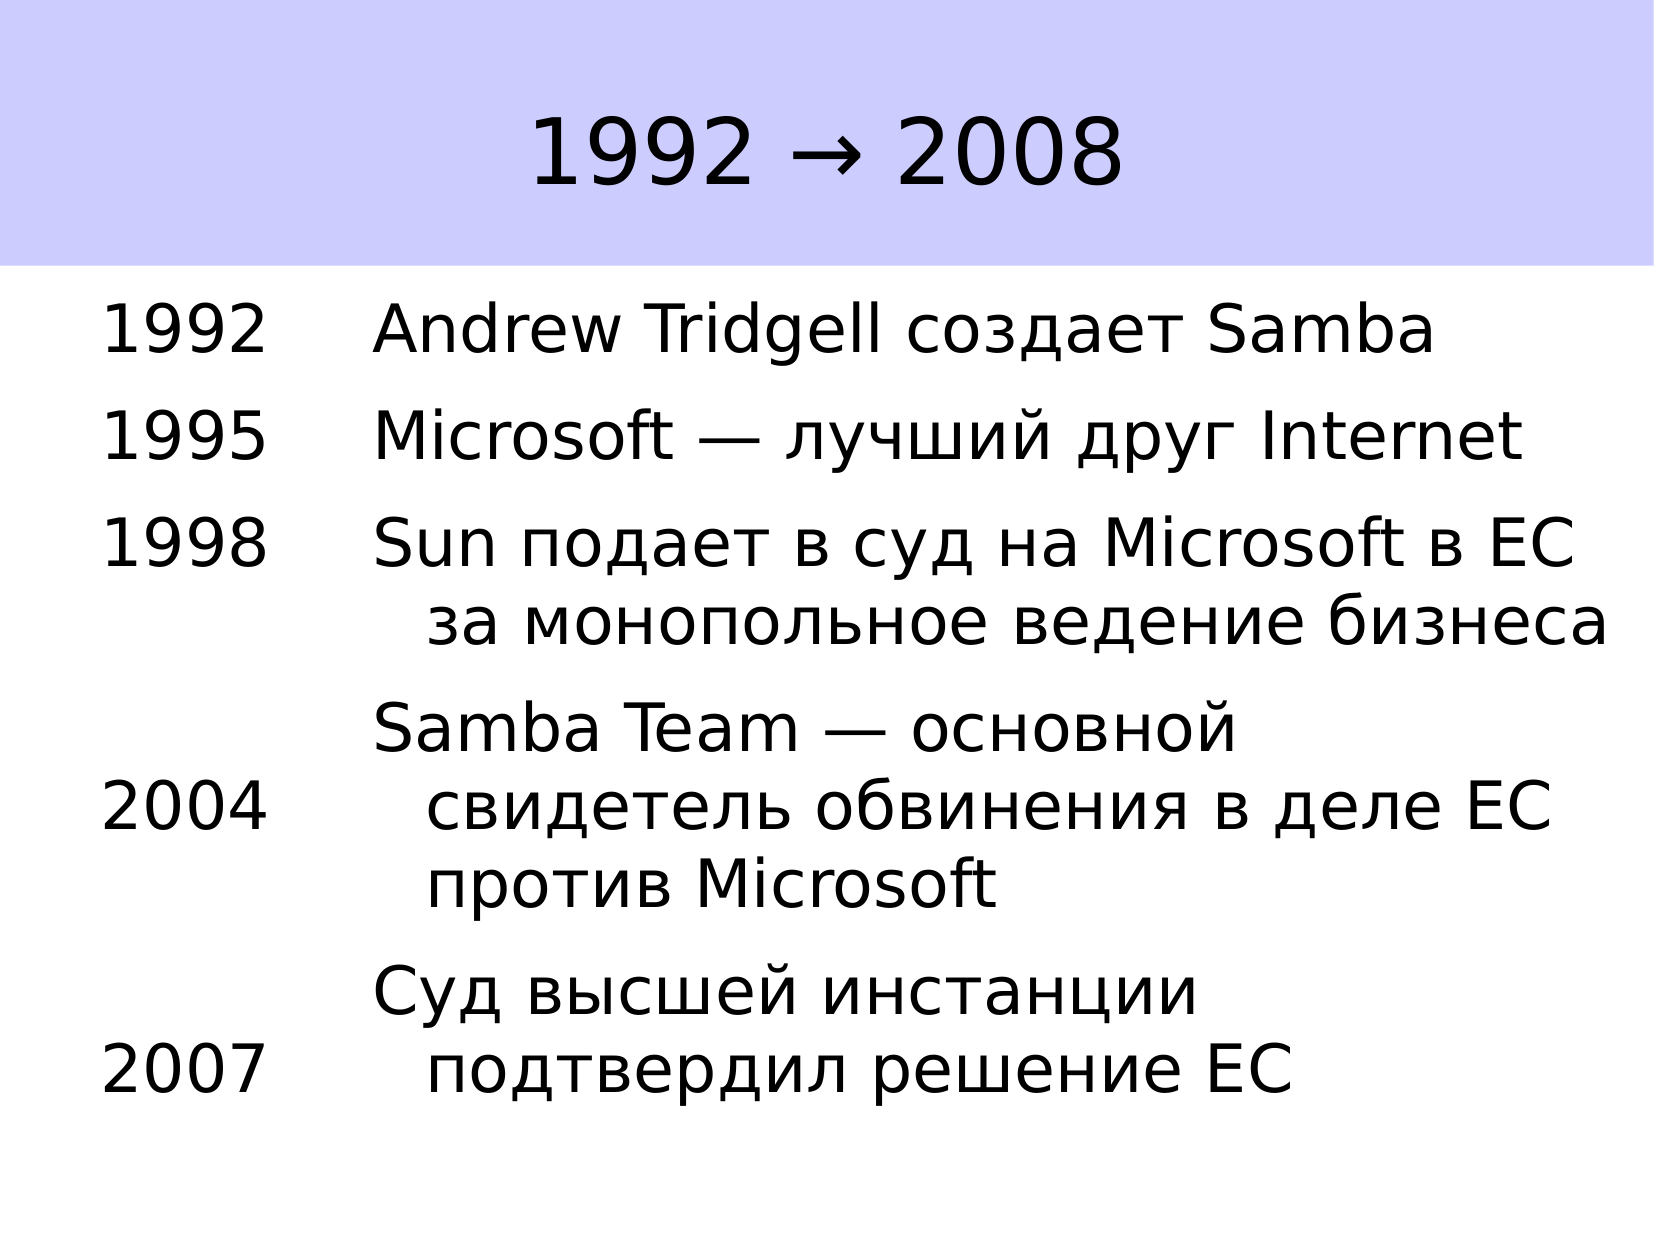

# 1992 → 2008
1992
1995
1998
2004
2007
Andrew Tridgell создает Samba
Microsoft — лучший друг Internet
Sun подает в суд на Microsoft в ЕС за монопольное ведение бизнеса
Samba Team — основной свидетель обвинения в деле ЕС против Microsoft
Суд высшей инстанции подтвердил решение ЕС